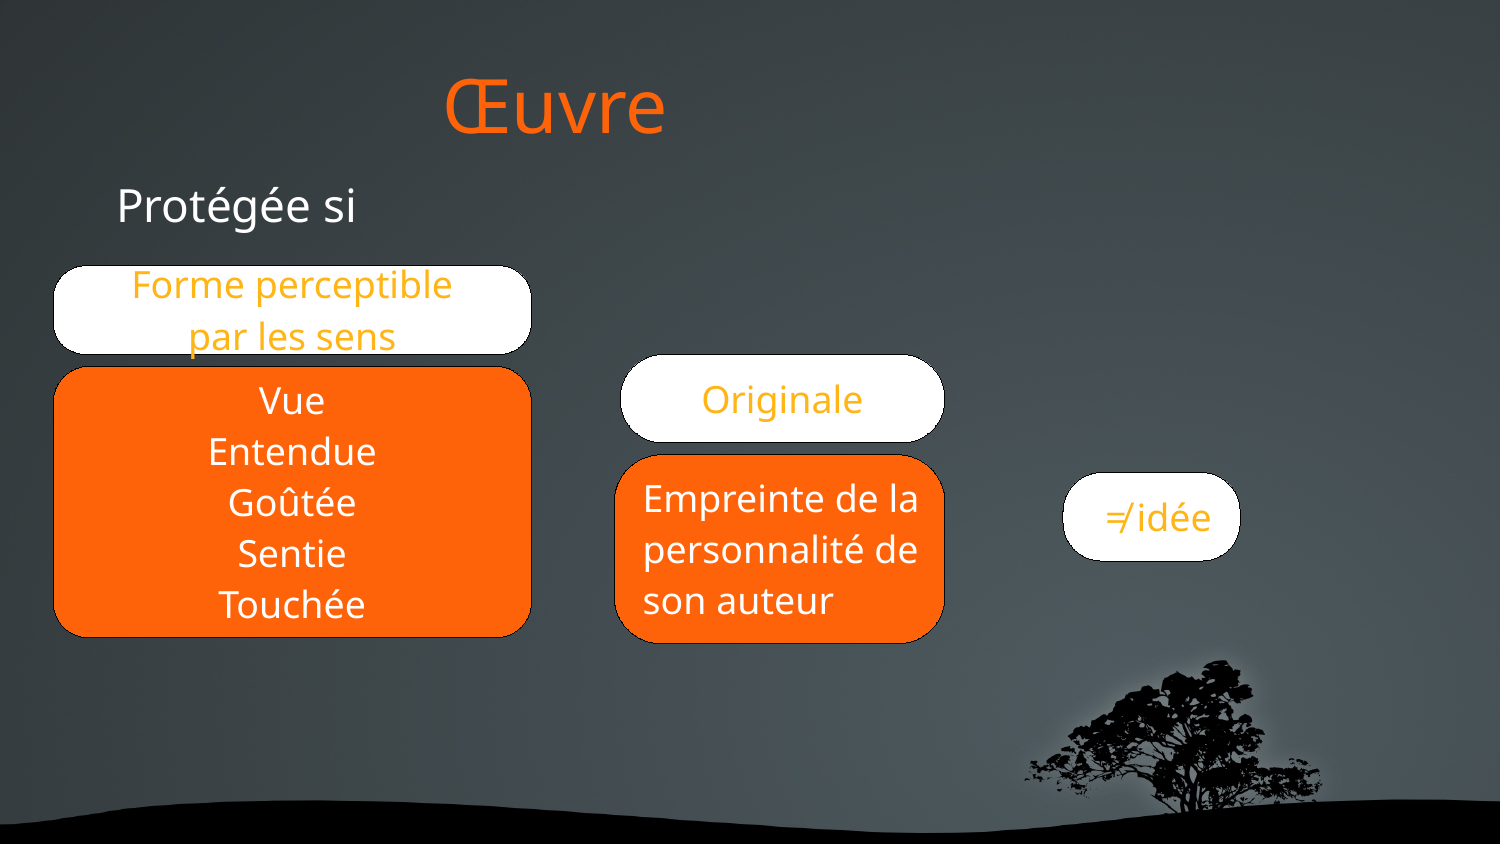

Œuvre
Protégée si
Forme perceptible
par les sens
Originale
Vue
Entendue
Goûtée
Sentie
Touchée
Empreinte de la
personnalité de
son auteur
≠ idée